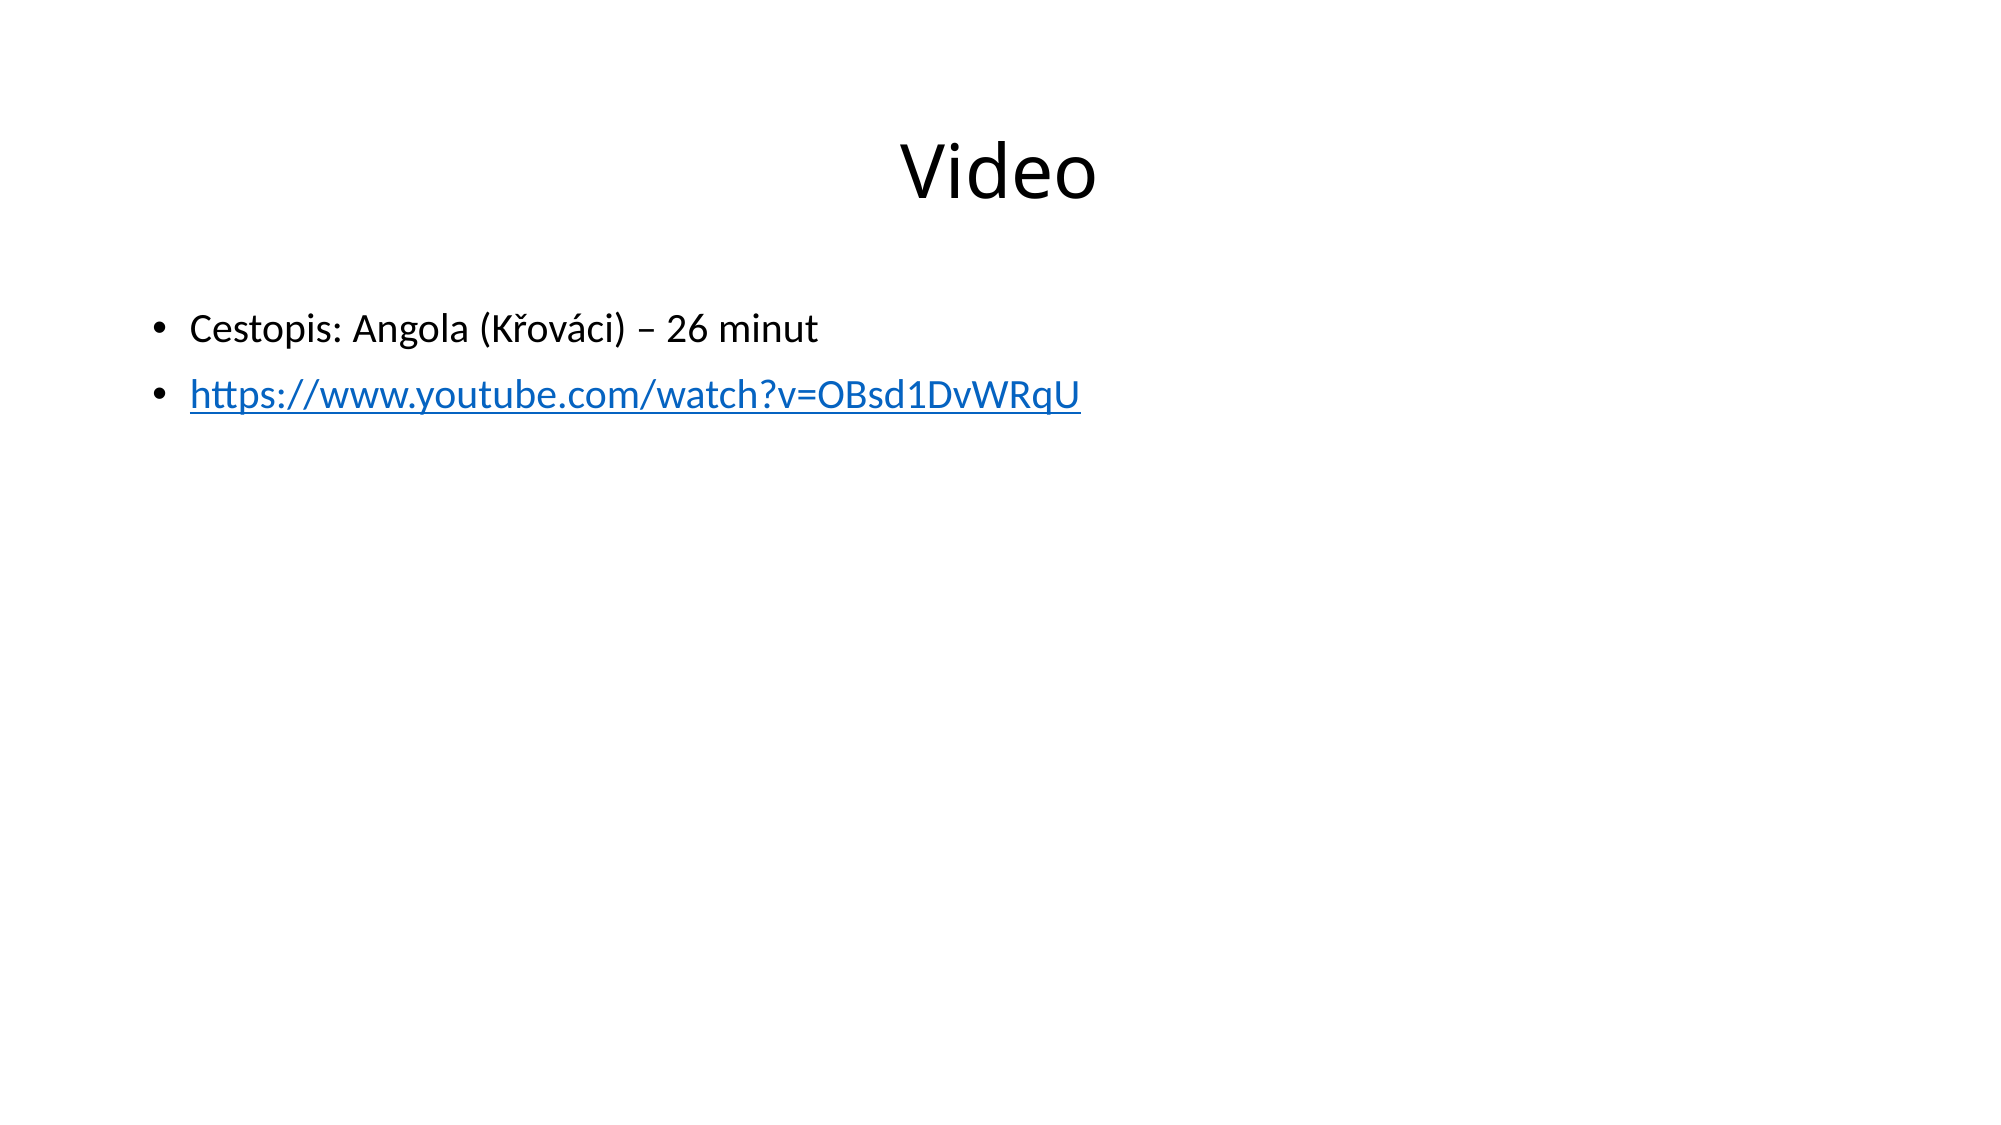

# Video
Cestopis: Angola (Křováci) – 26 minut
https://www.youtube.com/watch?v=OBsd1DvWRqU